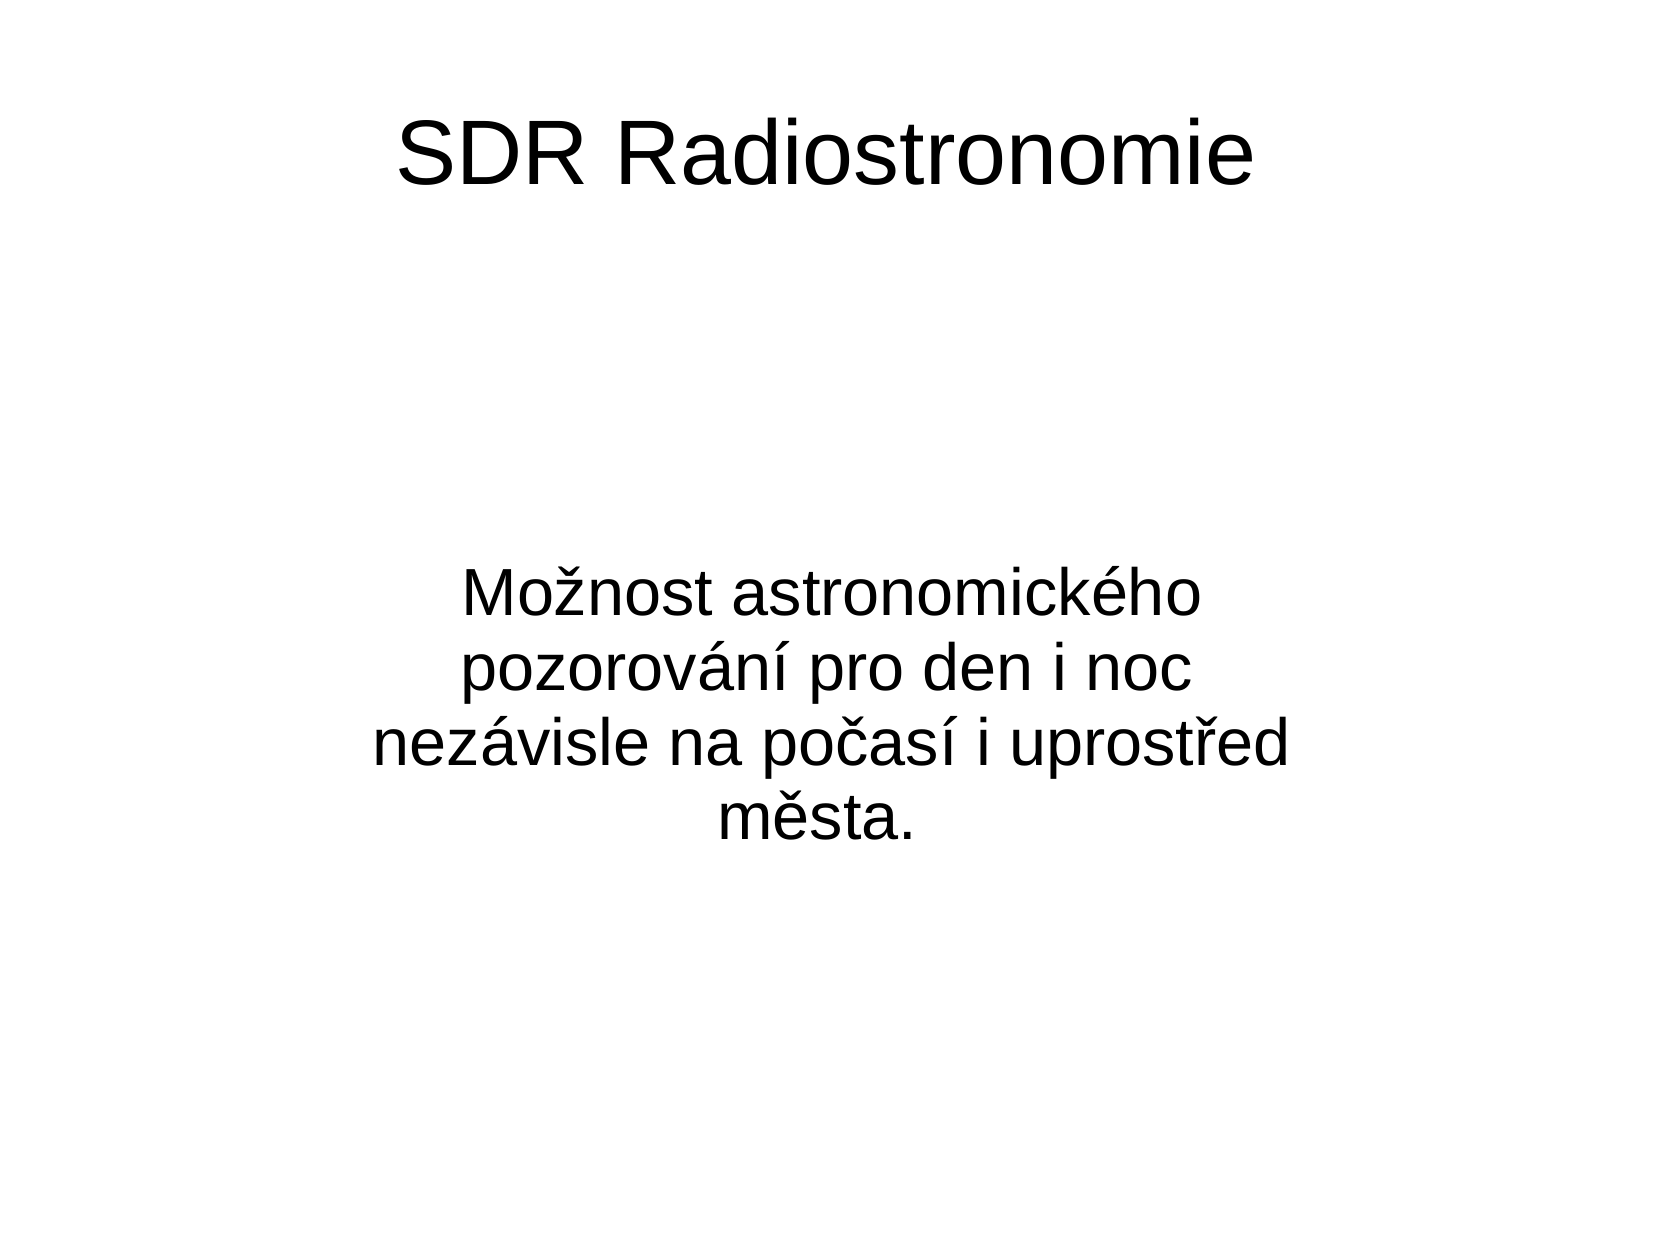

# SDR Radiostronomie
Možnost astronomického pozorování pro den i noc
nezávisle na počasí i uprostřed města.